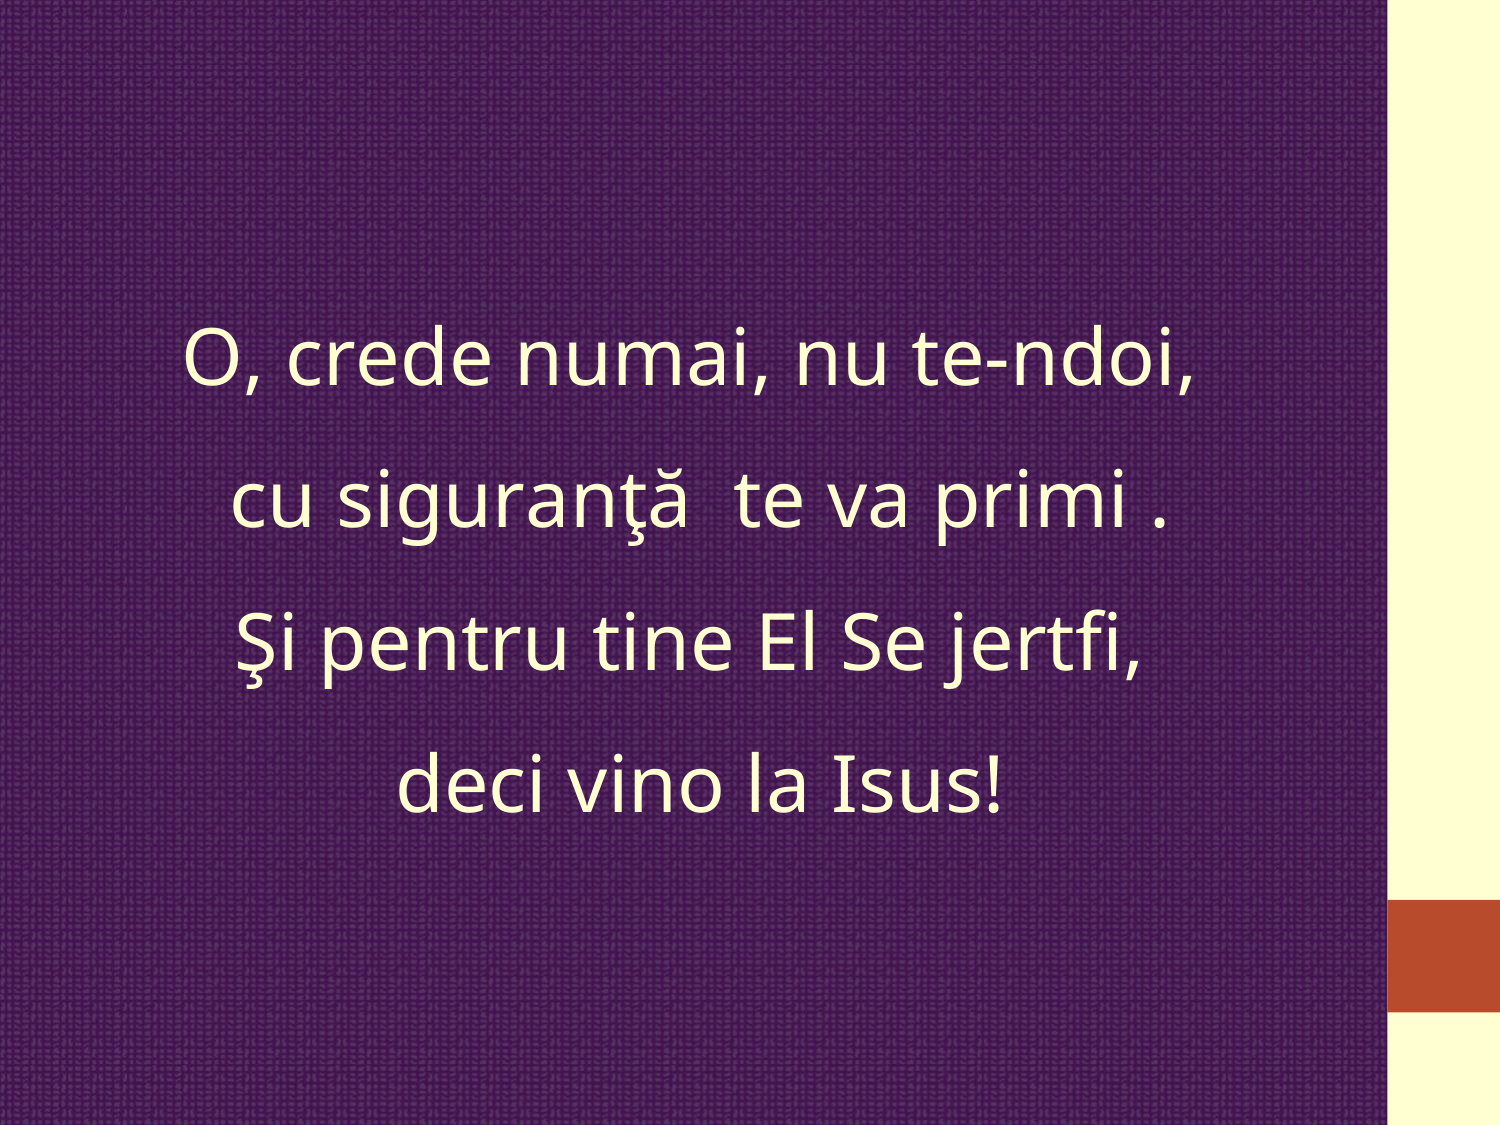

# O, crede numai, nu te-ndoi, cu siguranţă te va primi . Şi pentru tine El Se jertfi, deci vino la Isus!